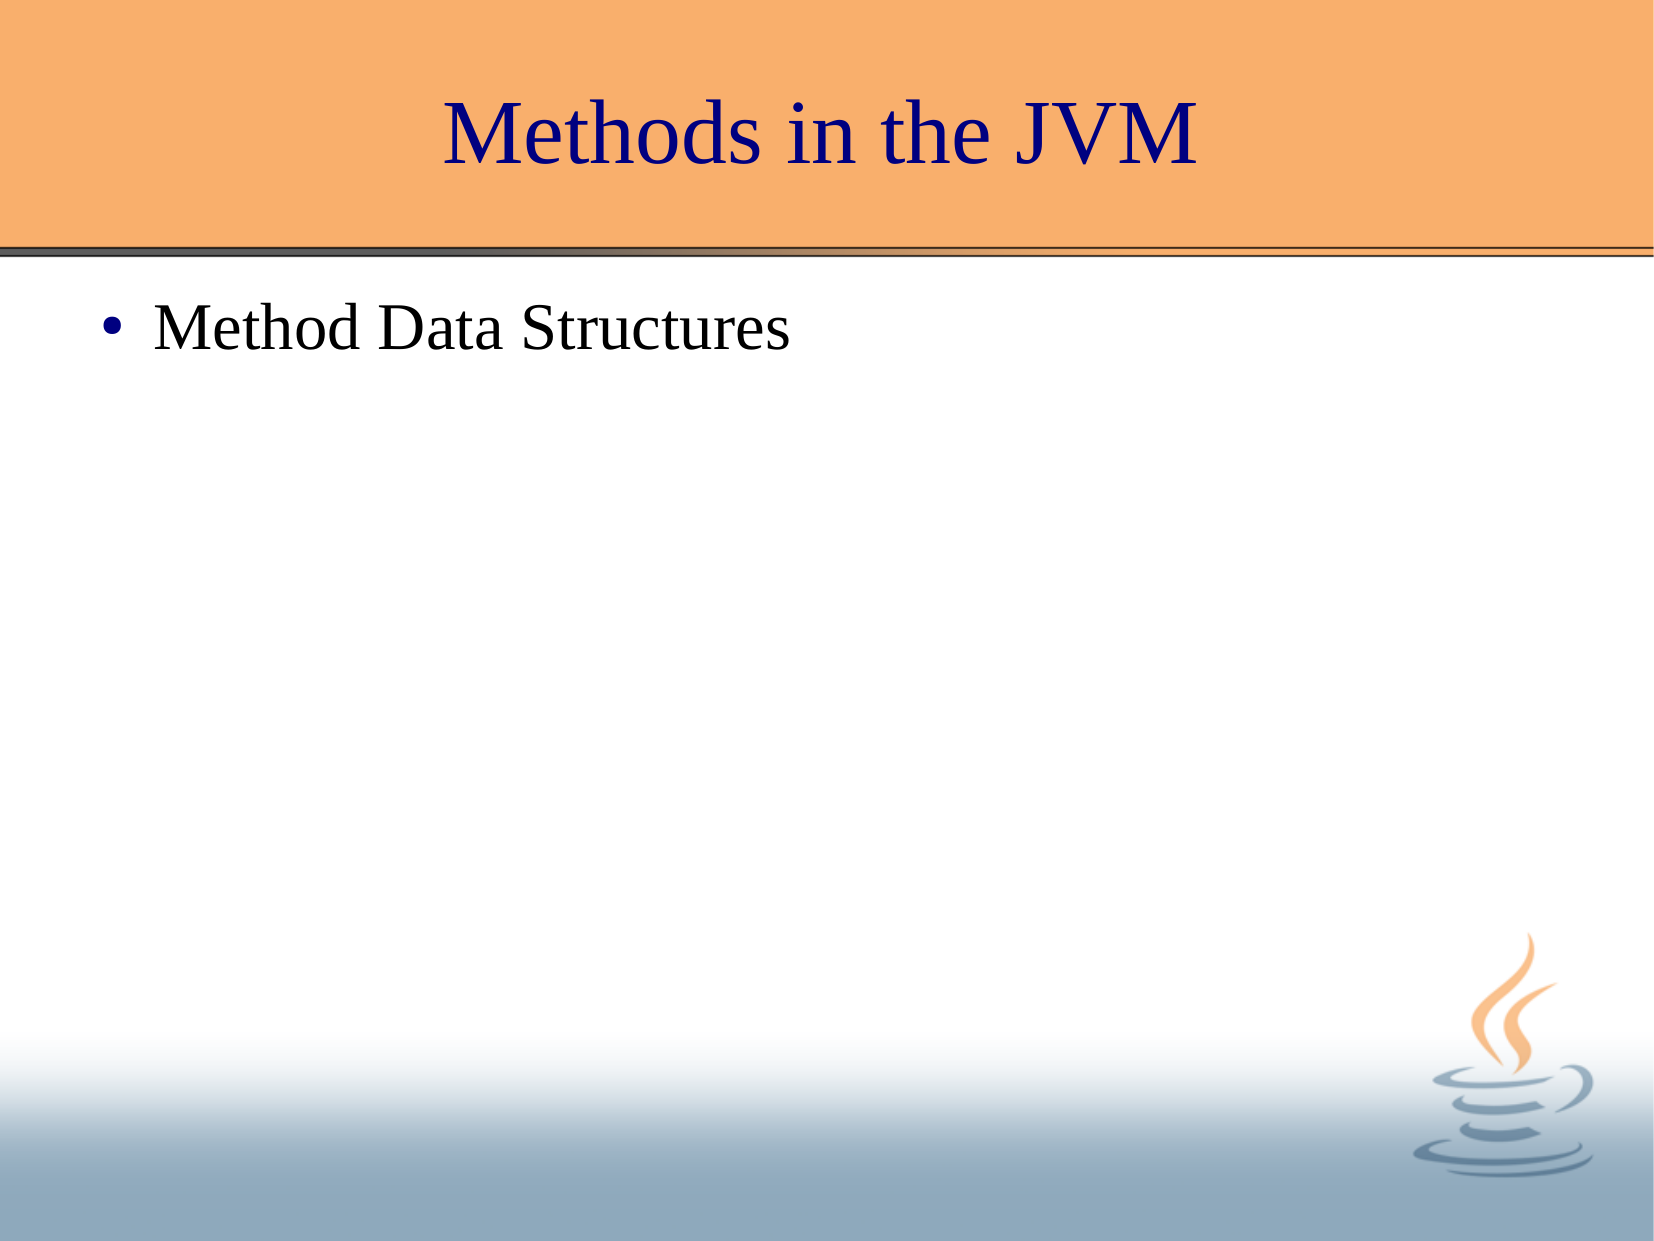

# Methods in the JVM
Method Data Structures